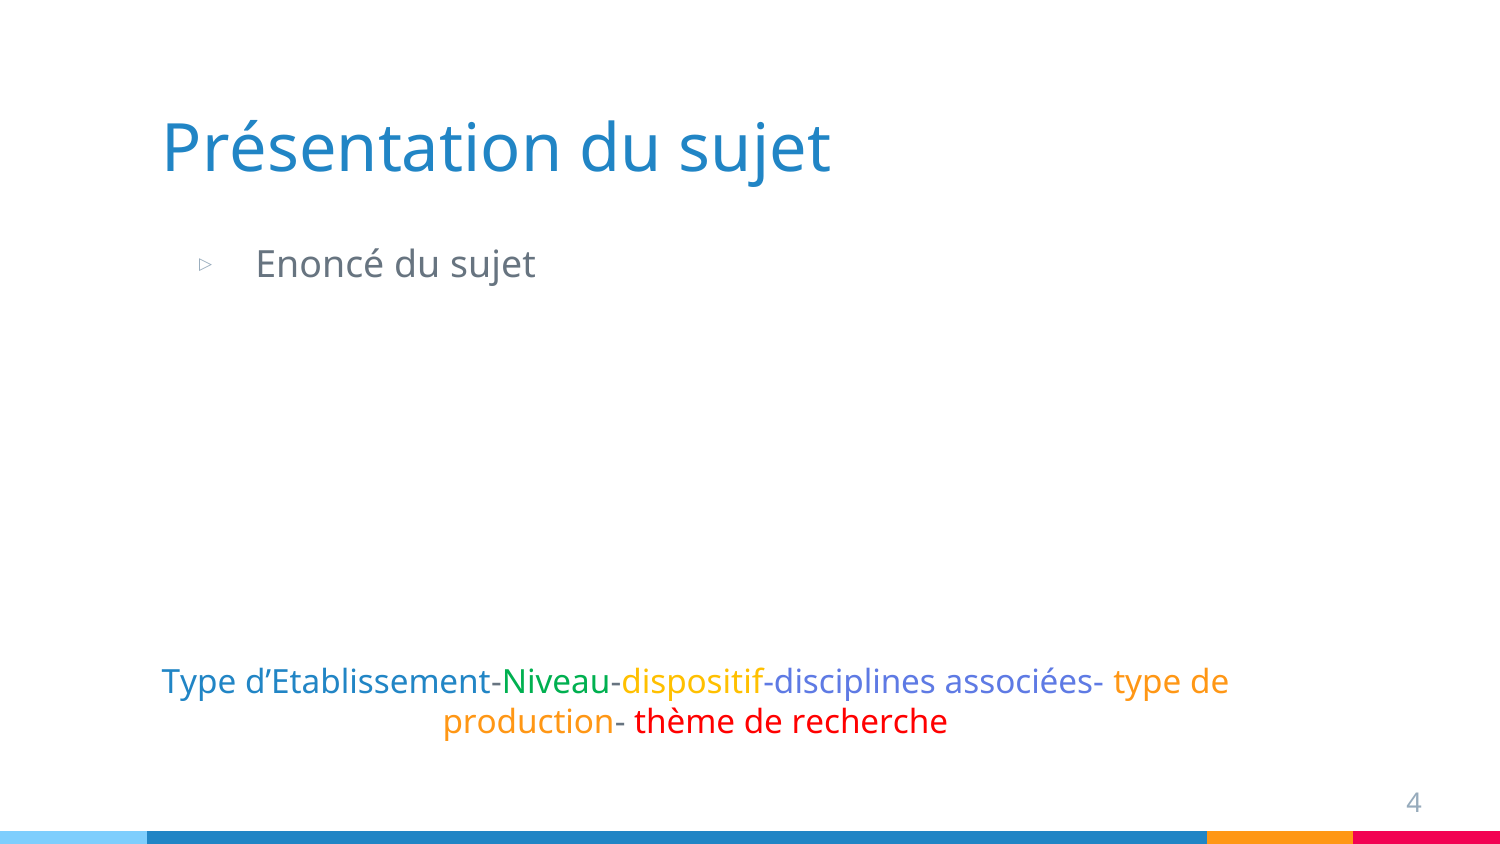

# Présentation du sujet
Enoncé du sujet
Type d’Etablissement-Niveau-dispositif-disciplines associées- type de production- thème de recherche
4